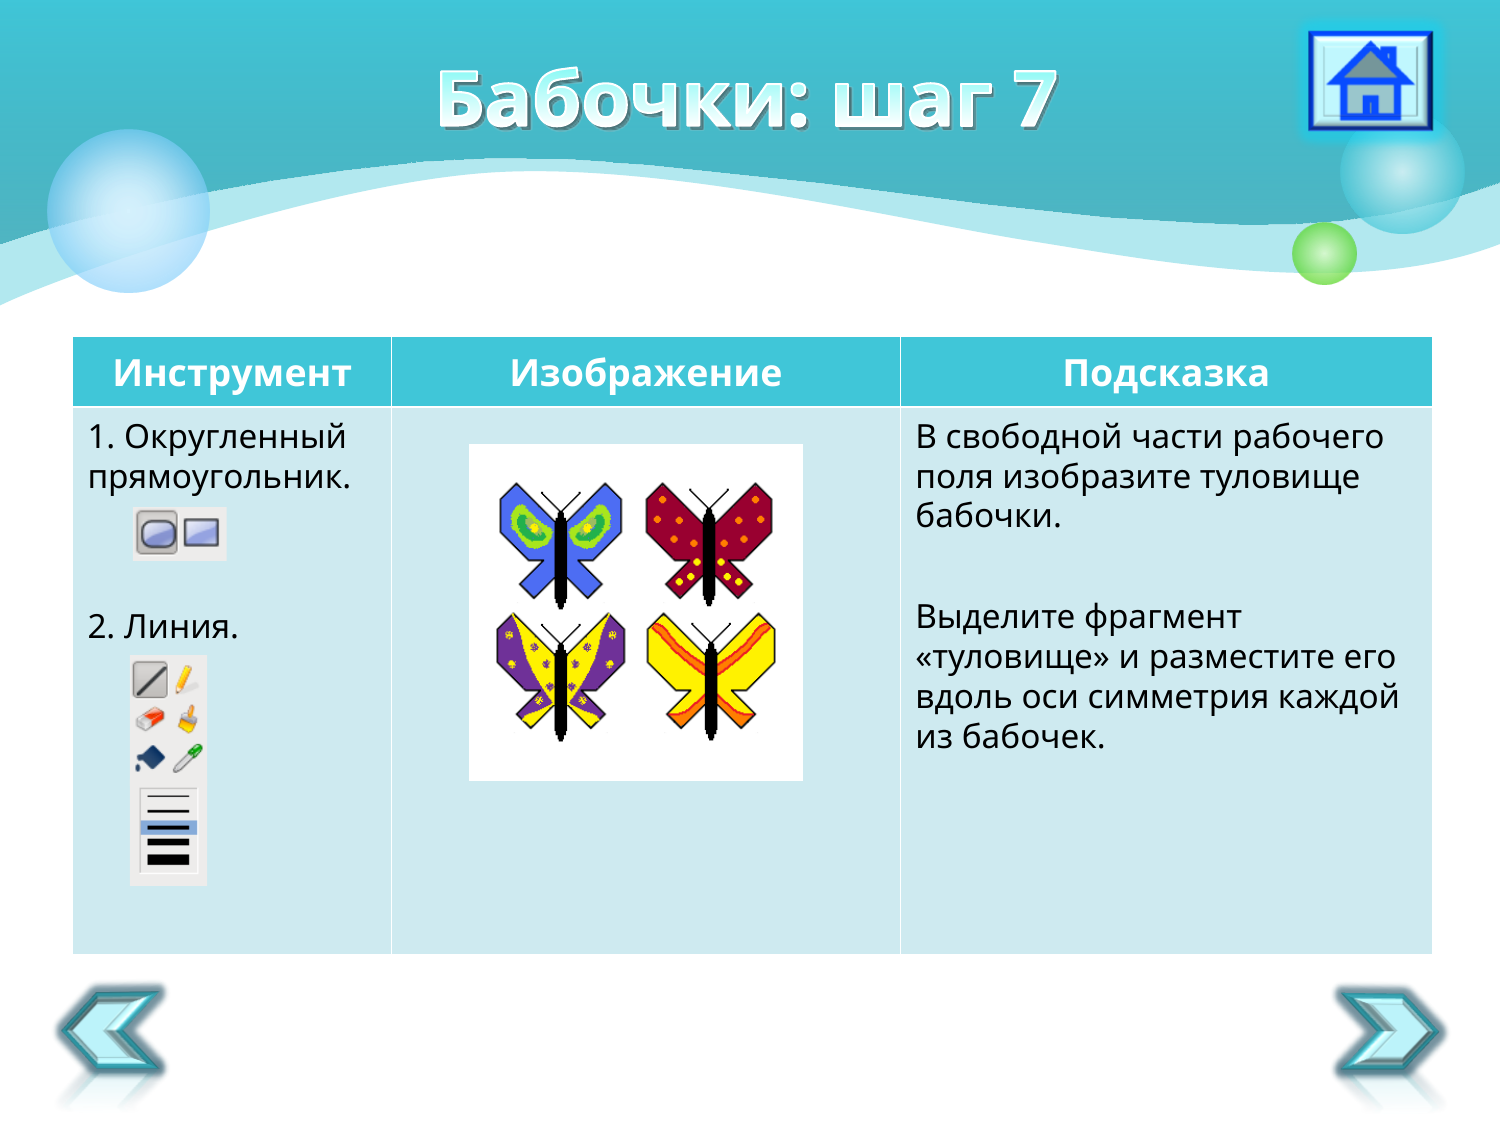

Бабочки: шаг 7
| Инструмент | Изображение | Подсказка |
| --- | --- | --- |
| 1. Округленный прямоугольник. 2. Линия. | | В свободной части рабочего поля изобразите туловище бабочки. Выделите фрагмент «туловище» и разместите его вдоль оси симметрия каждой из бабочек. |